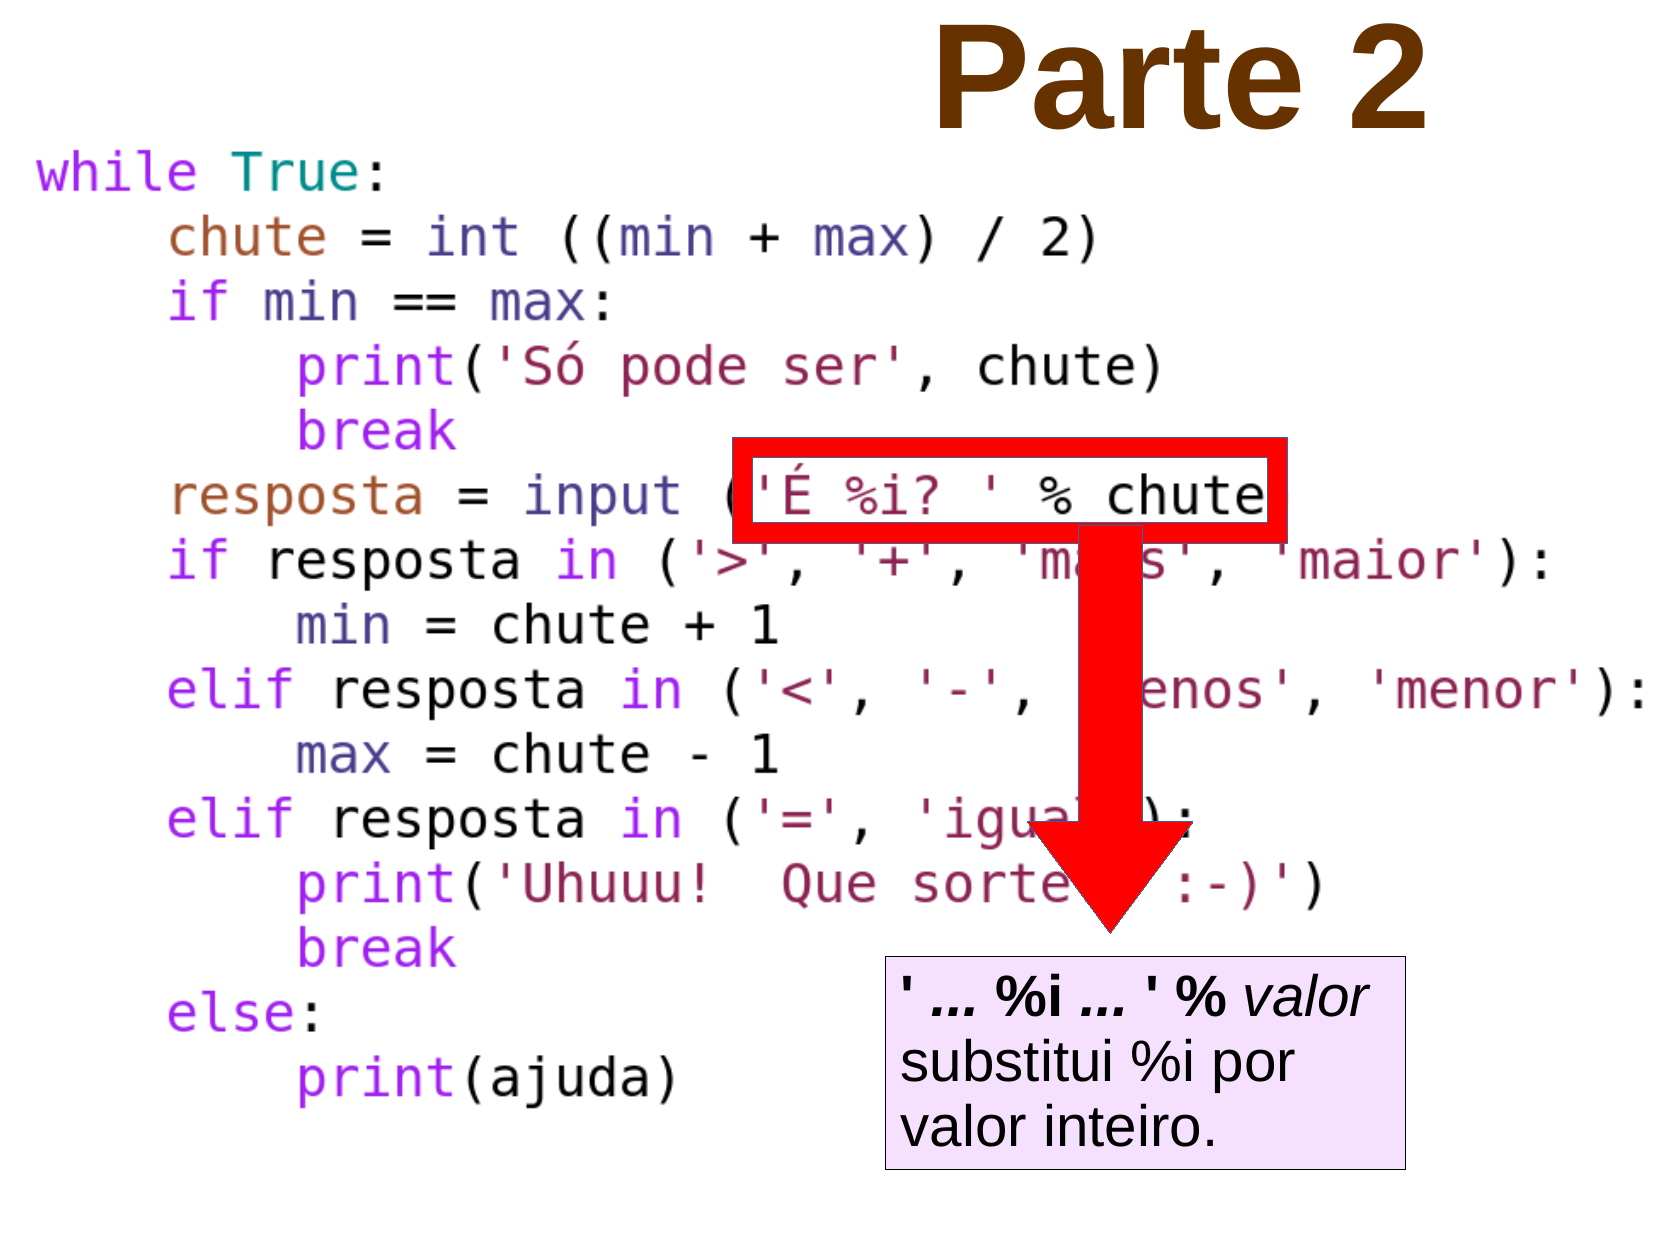

Parte 2
' ... %i ... ' % valor
substitui %i por valor inteiro.